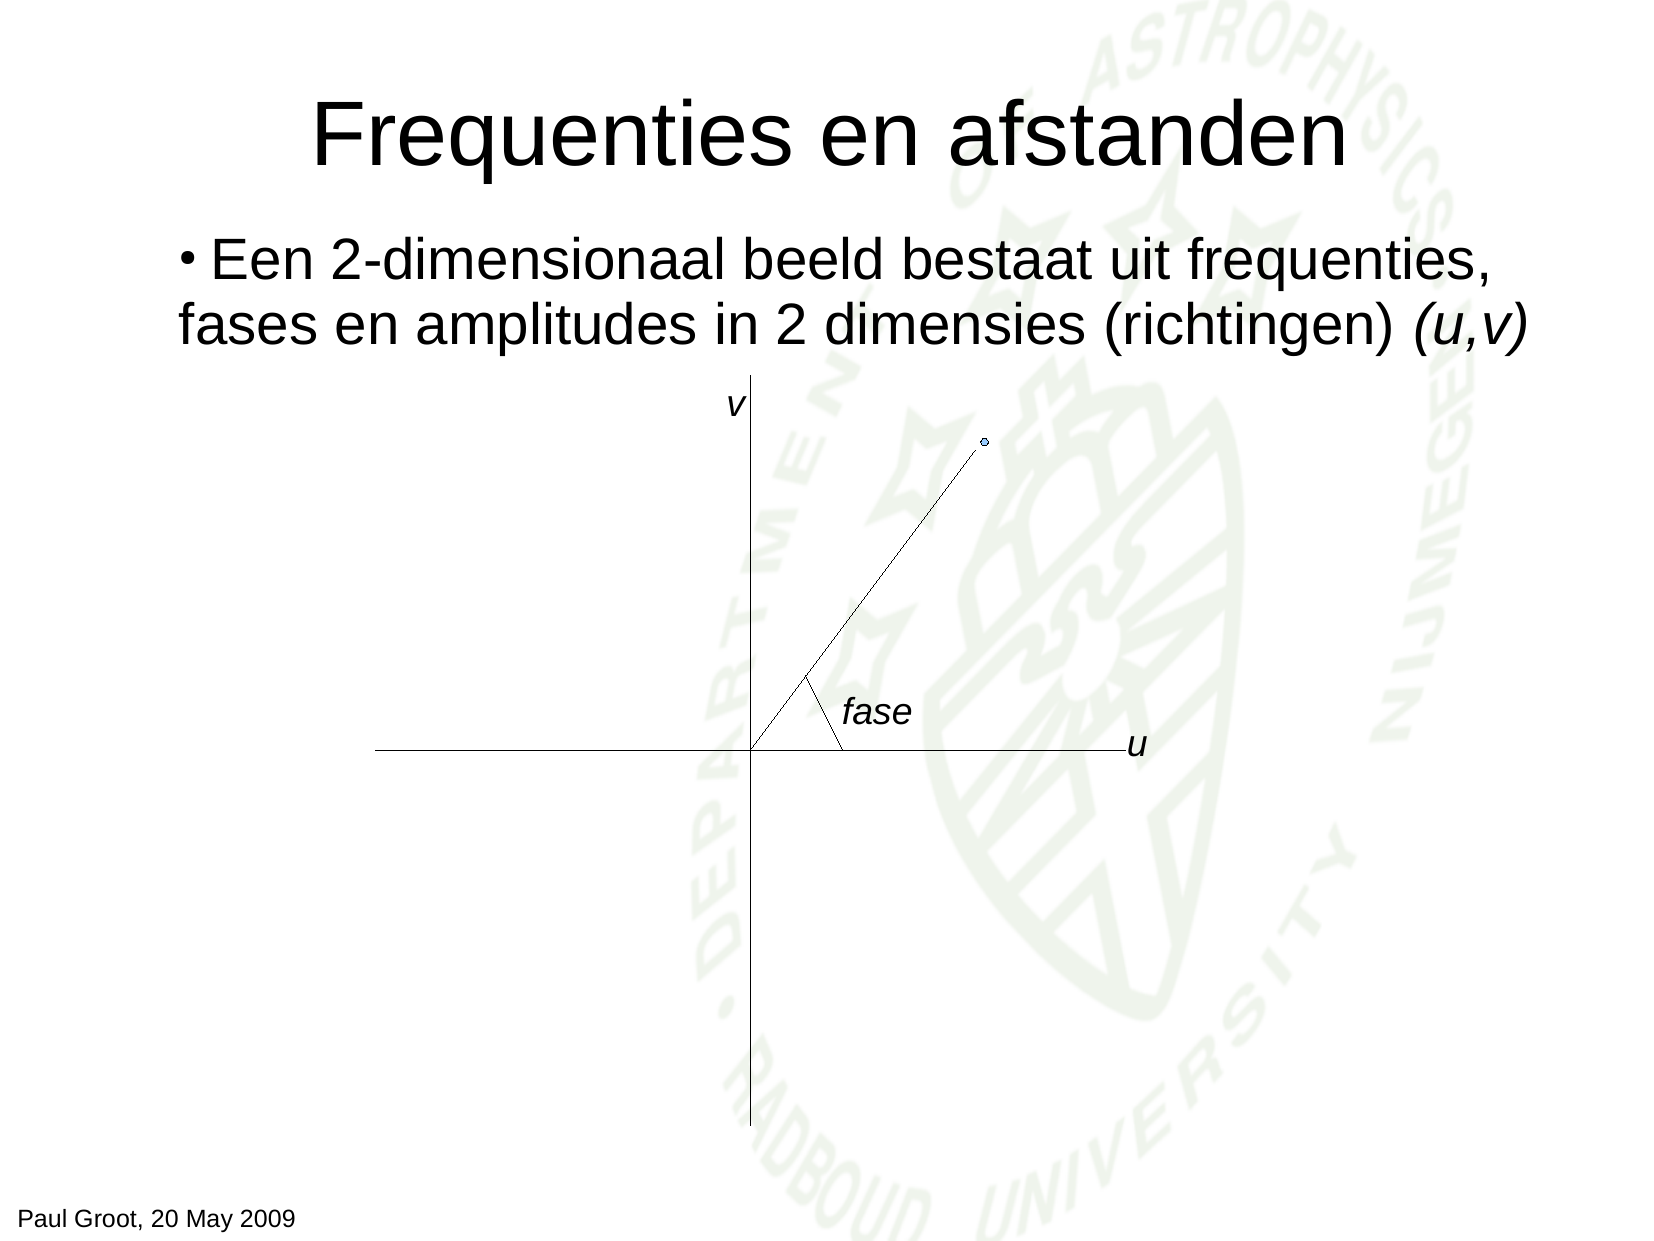

# Frequenties en afstanden
 Een 2-dimensionaal beeld bestaat uit frequenties,
fases en amplitudes in 2 dimensies (richtingen) (u,v)
v
fase
u
Paul Groot, 20 May 2009